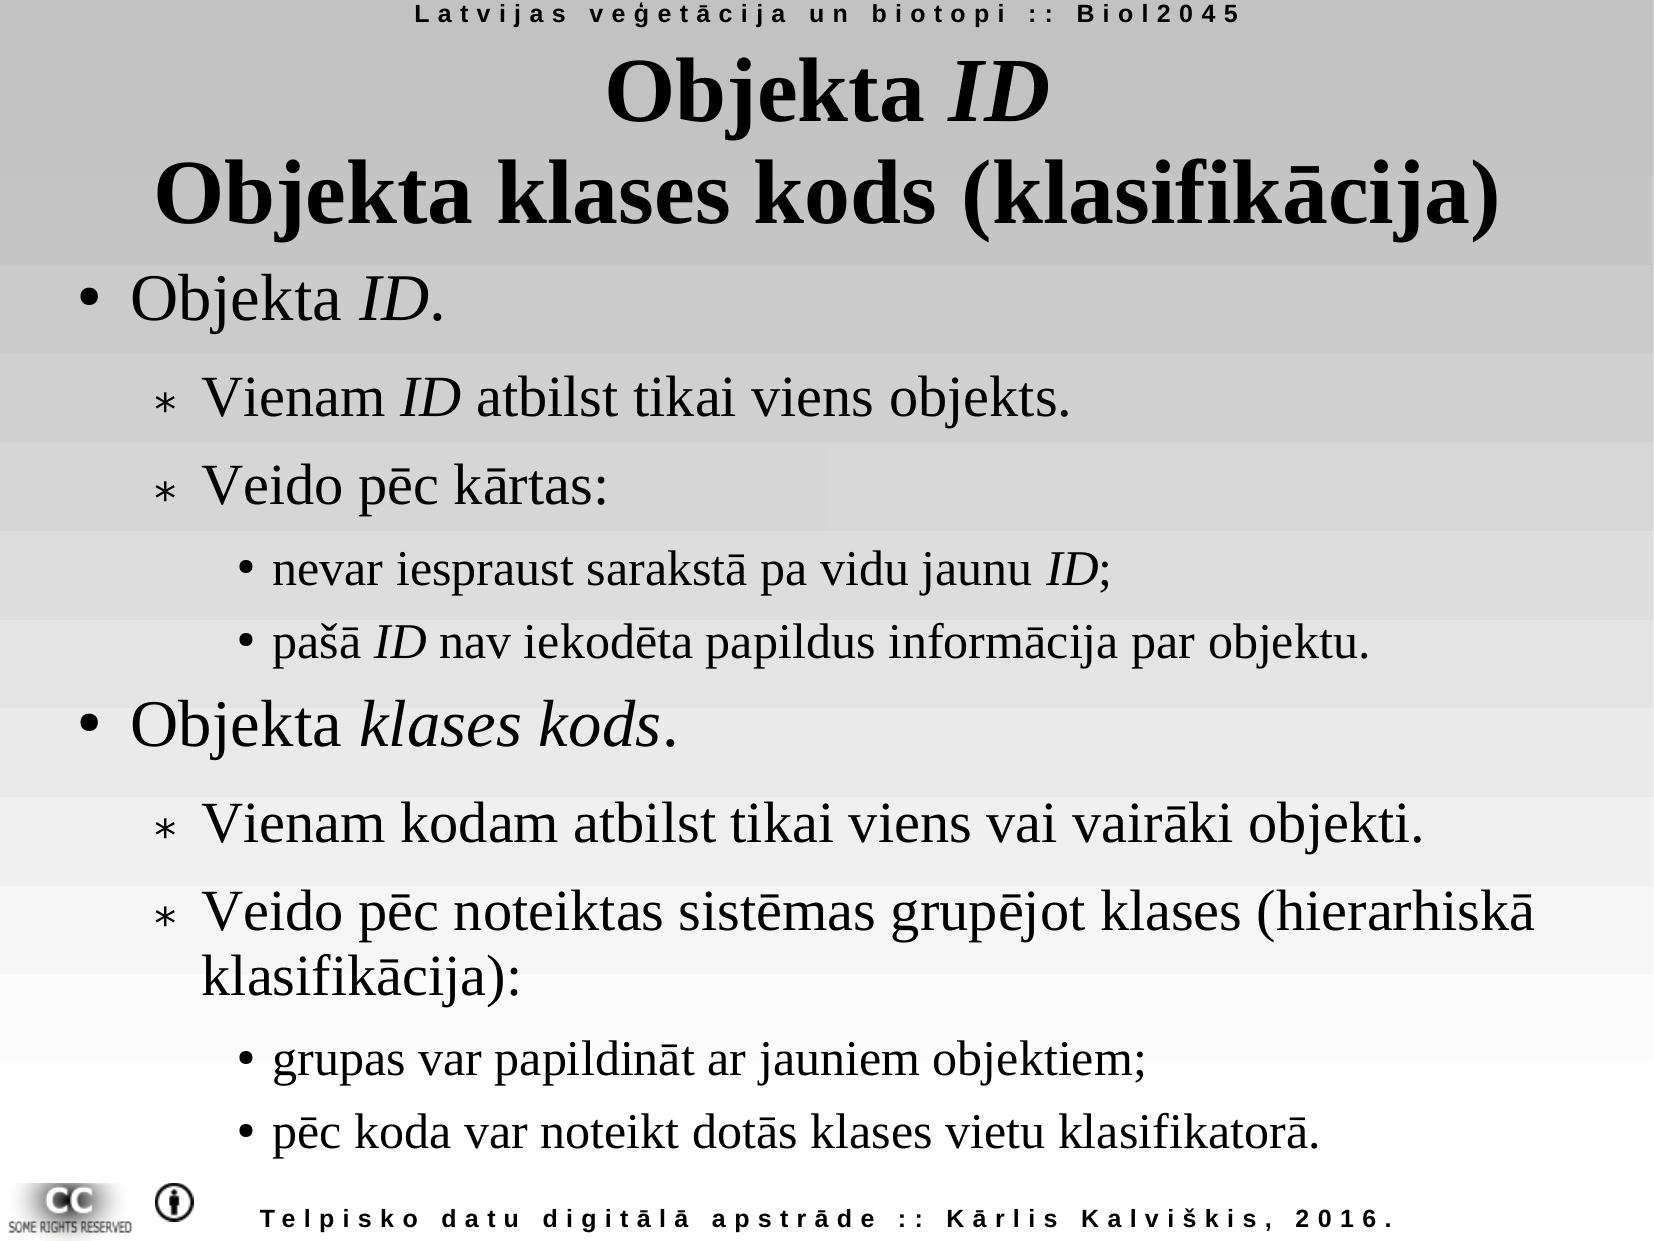

# Objekta ID Objekta klases kods (klasifikācija)
Objekta ID.
Vienam ID atbilst tikai viens objekts.
Veido pēc kārtas:
nevar iespraust sarakstā pa vidu jaunu ID;
pašā ID nav iekodēta papildus informācija par objektu.
Objekta klases kods.
Vienam kodam atbilst tikai viens vai vairāki objekti.
Veido pēc noteiktas sistēmas grupējot klases (hierarhiskā klasifikācija):
grupas var papildināt ar jauniem objektiem;
pēc koda var noteikt dotās klases vietu klasifikatorā.